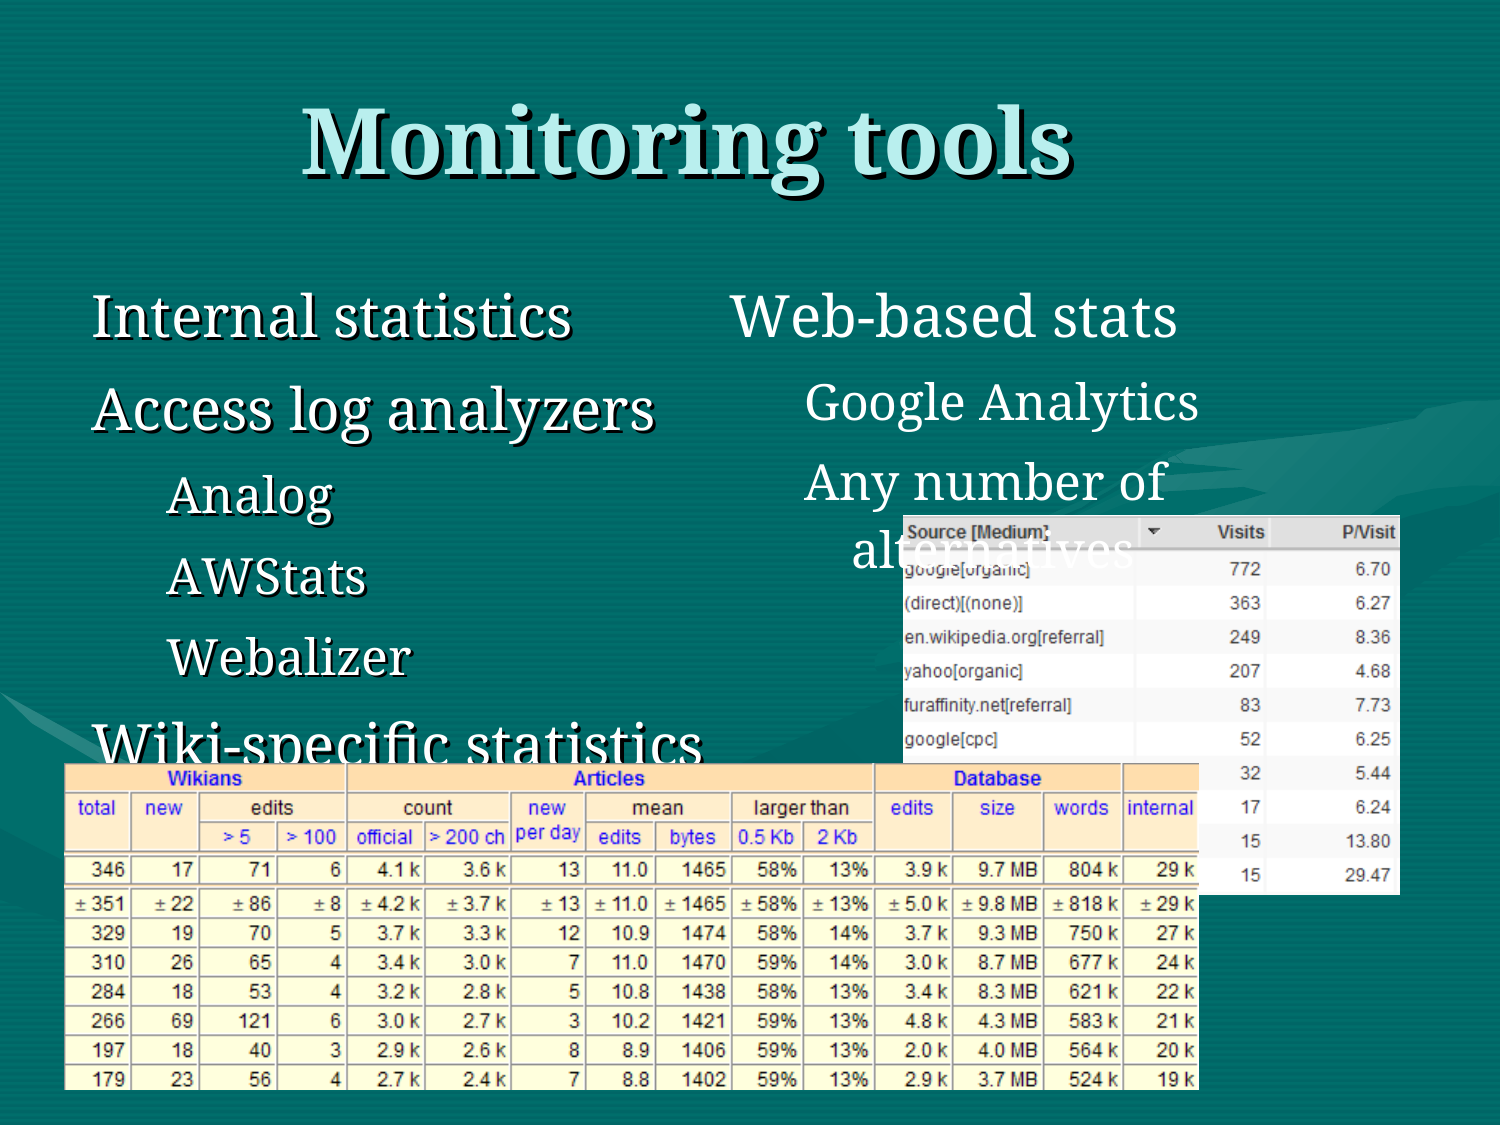

# Monitoring tools
Internal statistics
Access log analyzers
Analog
AWStats
Webalizer
Wiki-specific statistics
Web-based stats
Google Analytics
Any number of alternatives